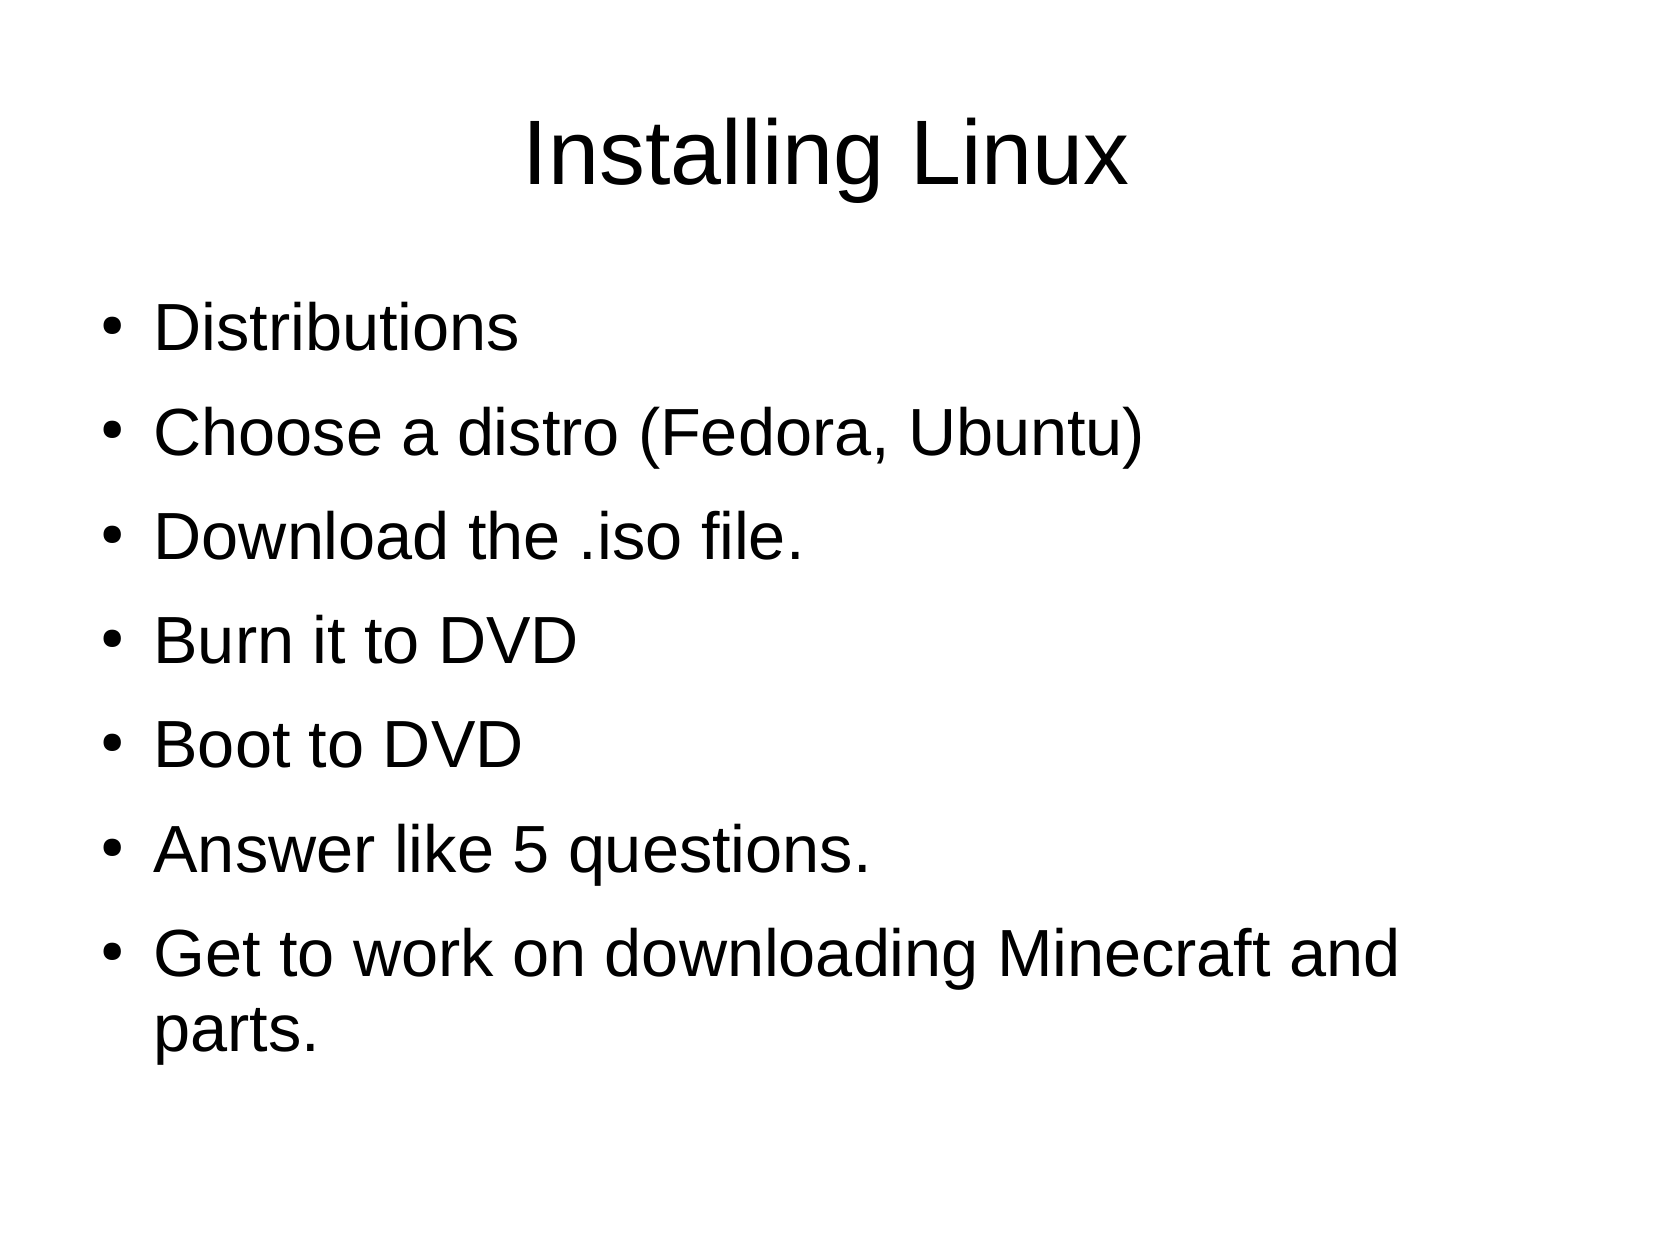

# Installing Linux
Distributions
Choose a distro (Fedora, Ubuntu)
Download the .iso file.
Burn it to DVD
Boot to DVD
Answer like 5 questions.
Get to work on downloading Minecraft and parts.